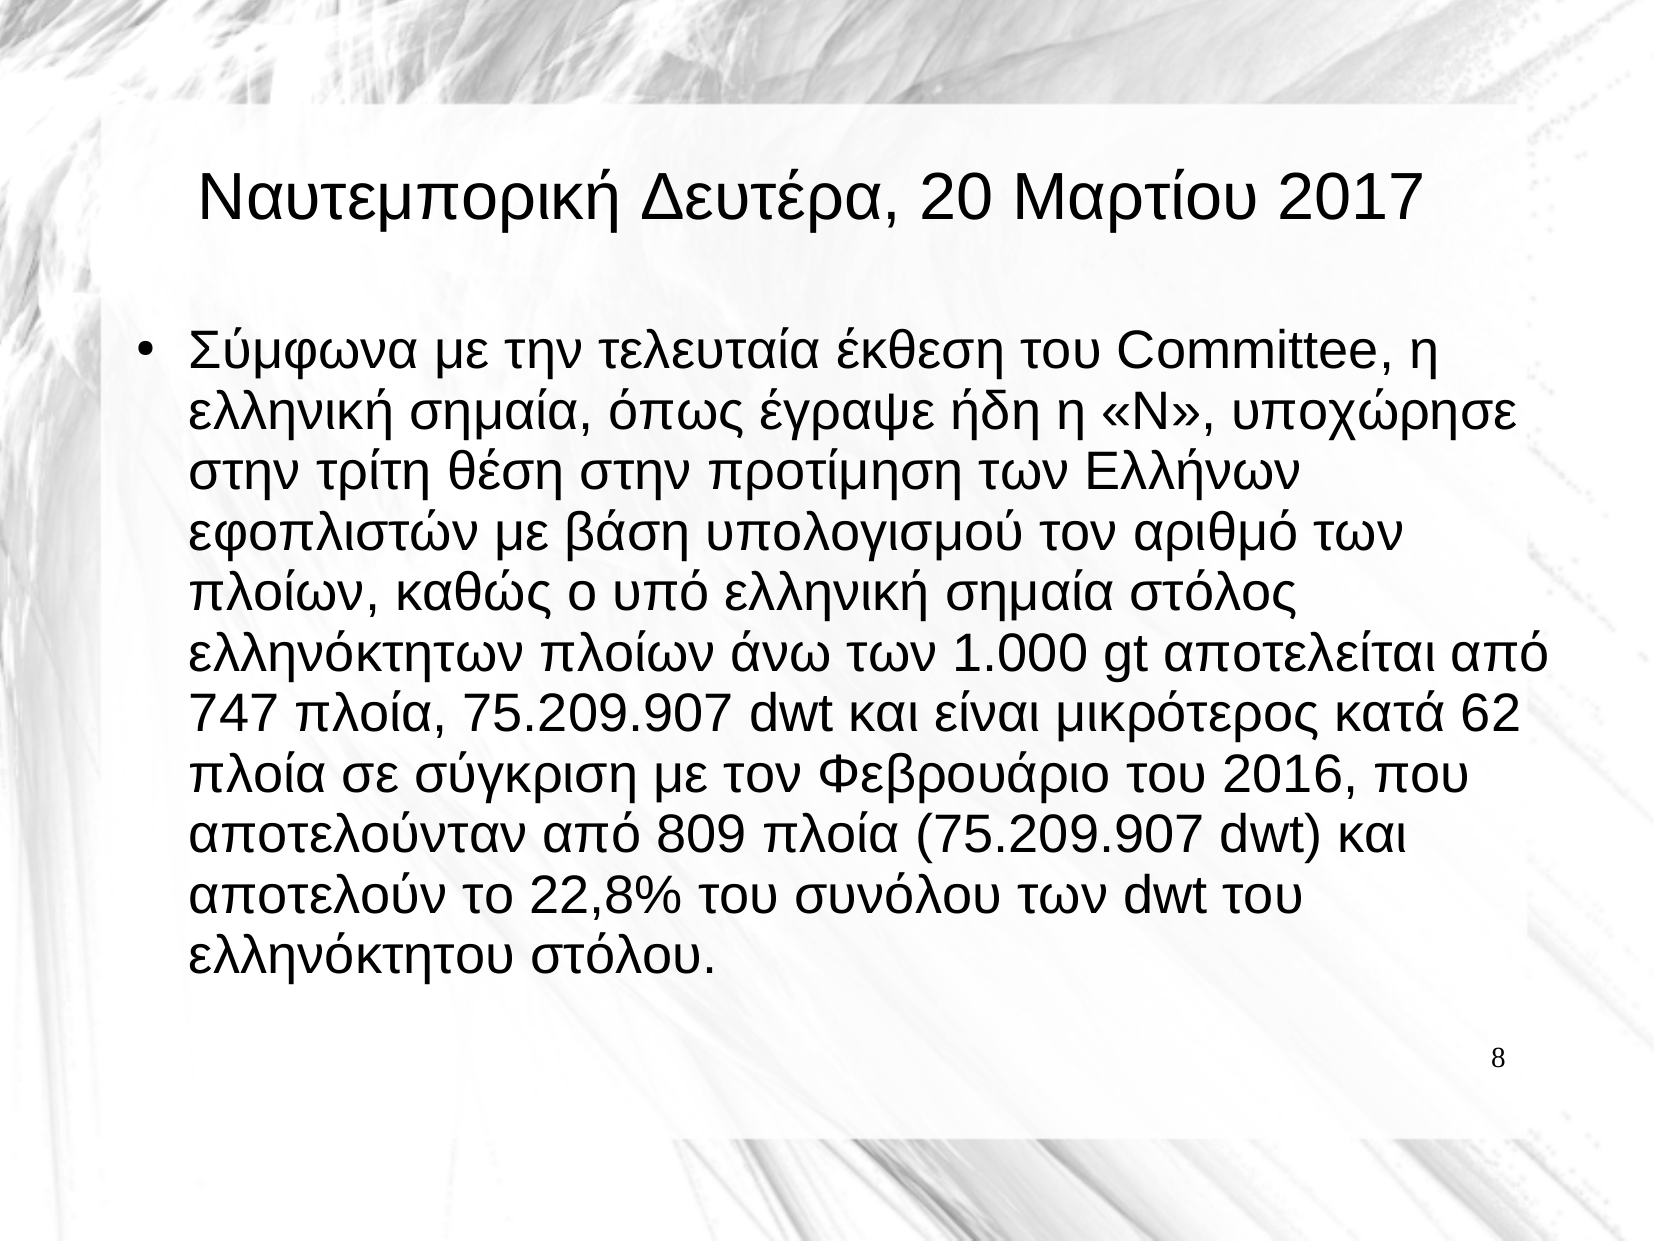

# Ναυτεμπορική Δευτέρα, 20 Μαρτίου 2017
Σύμφωνα με την τελευταία έκθεση του Committee, η ελληνική σημαία, όπως έγραψε ήδη η «Ν», υποχώρησε στην τρίτη θέση στην προτίμηση των Ελλήνων εφοπλιστών με βάση υπολογισμού τον αριθμό των πλοίων, καθώς ο υπό ελληνική σημαία στόλος ελληνόκτητων πλοίων άνω των 1.000 gt αποτελείται από 747 πλοία, 75.209.907 dwt και είναι μικρότερος κατά 62 πλοία σε σύγκριση με τον Φεβρουάριο του 2016, που αποτελούνταν από 809 πλοία (75.209.907 dwt) και αποτελούν το 22,8% του συνόλου των dwt του ελληνόκτητου στόλου.
8